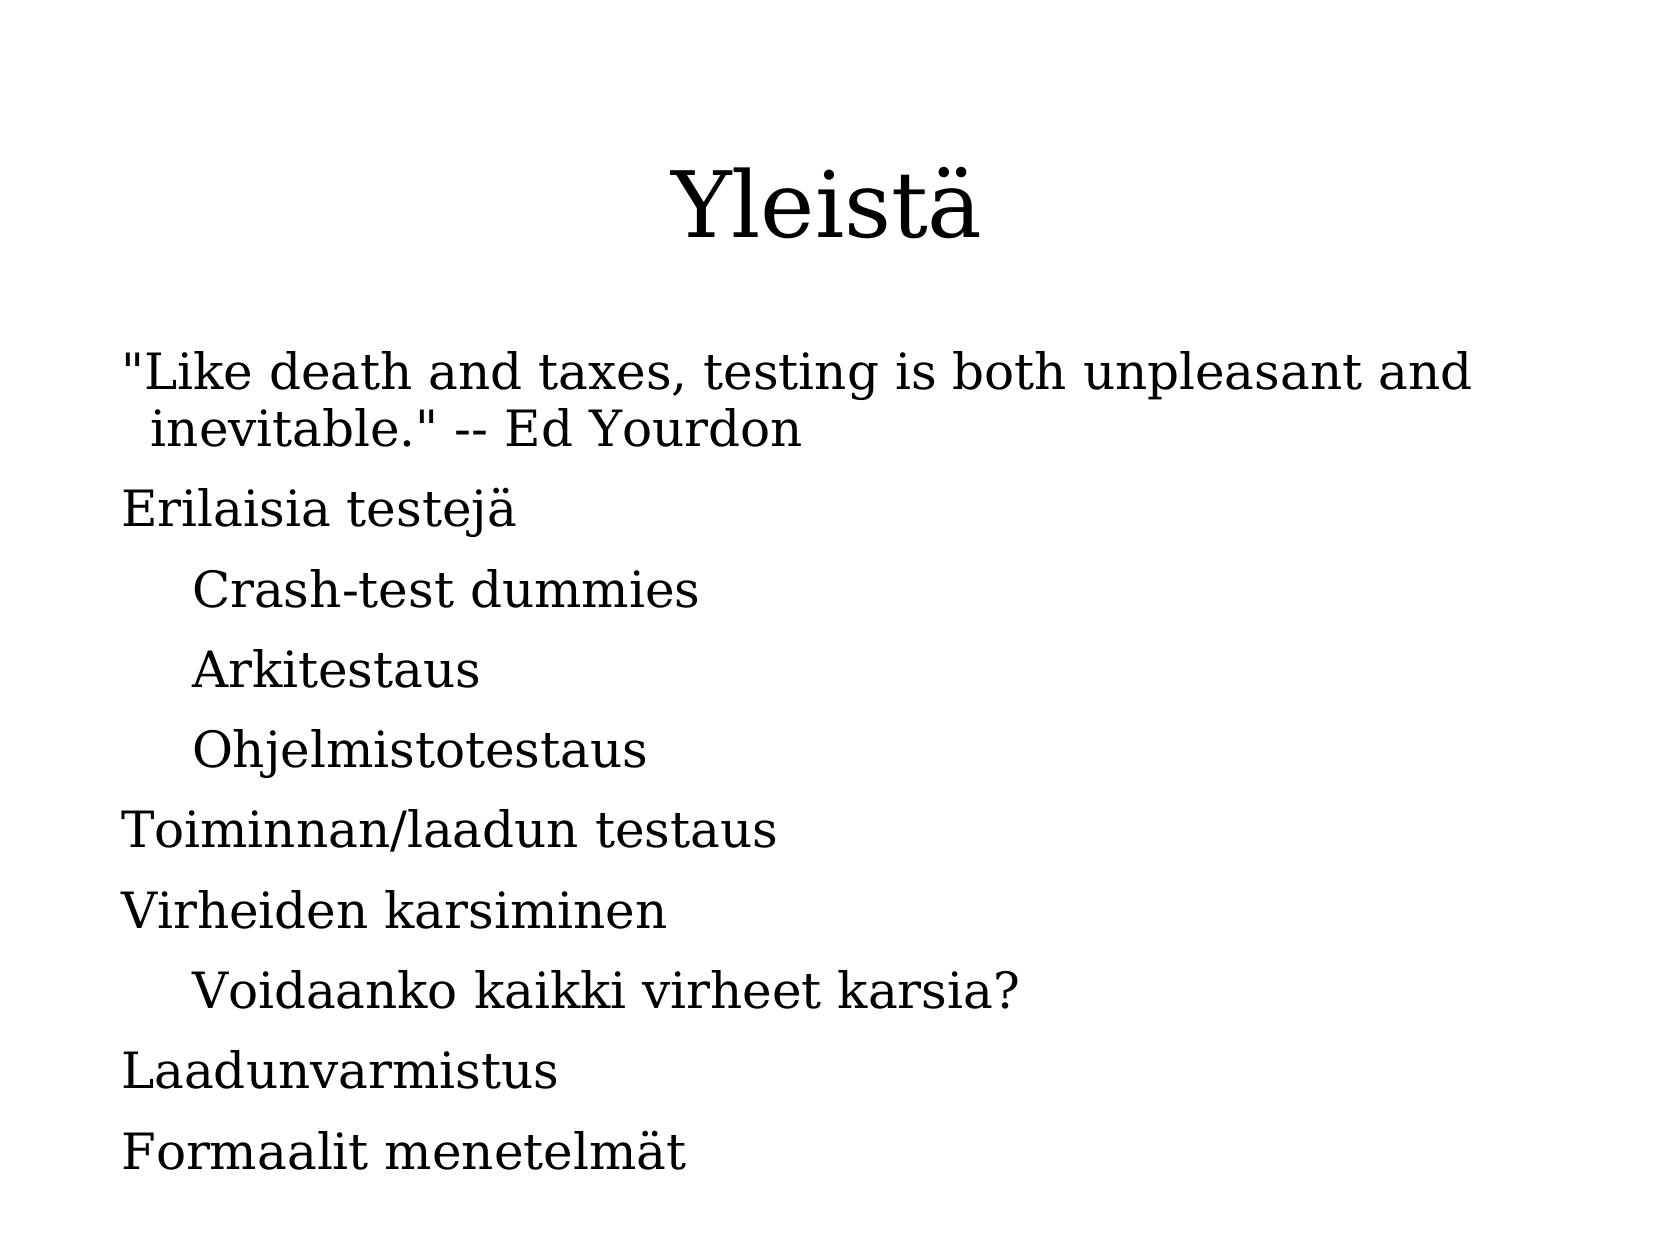

# Yleistä
"Like death and taxes, testing is both unpleasant and inevitable." -- Ed Yourdon
Erilaisia testejä
Crash-test dummies
Arkitestaus
Ohjelmistotestaus
Toiminnan/laadun testaus
Virheiden karsiminen
Voidaanko kaikki virheet karsia?
Laadunvarmistus
Formaalit menetelmät